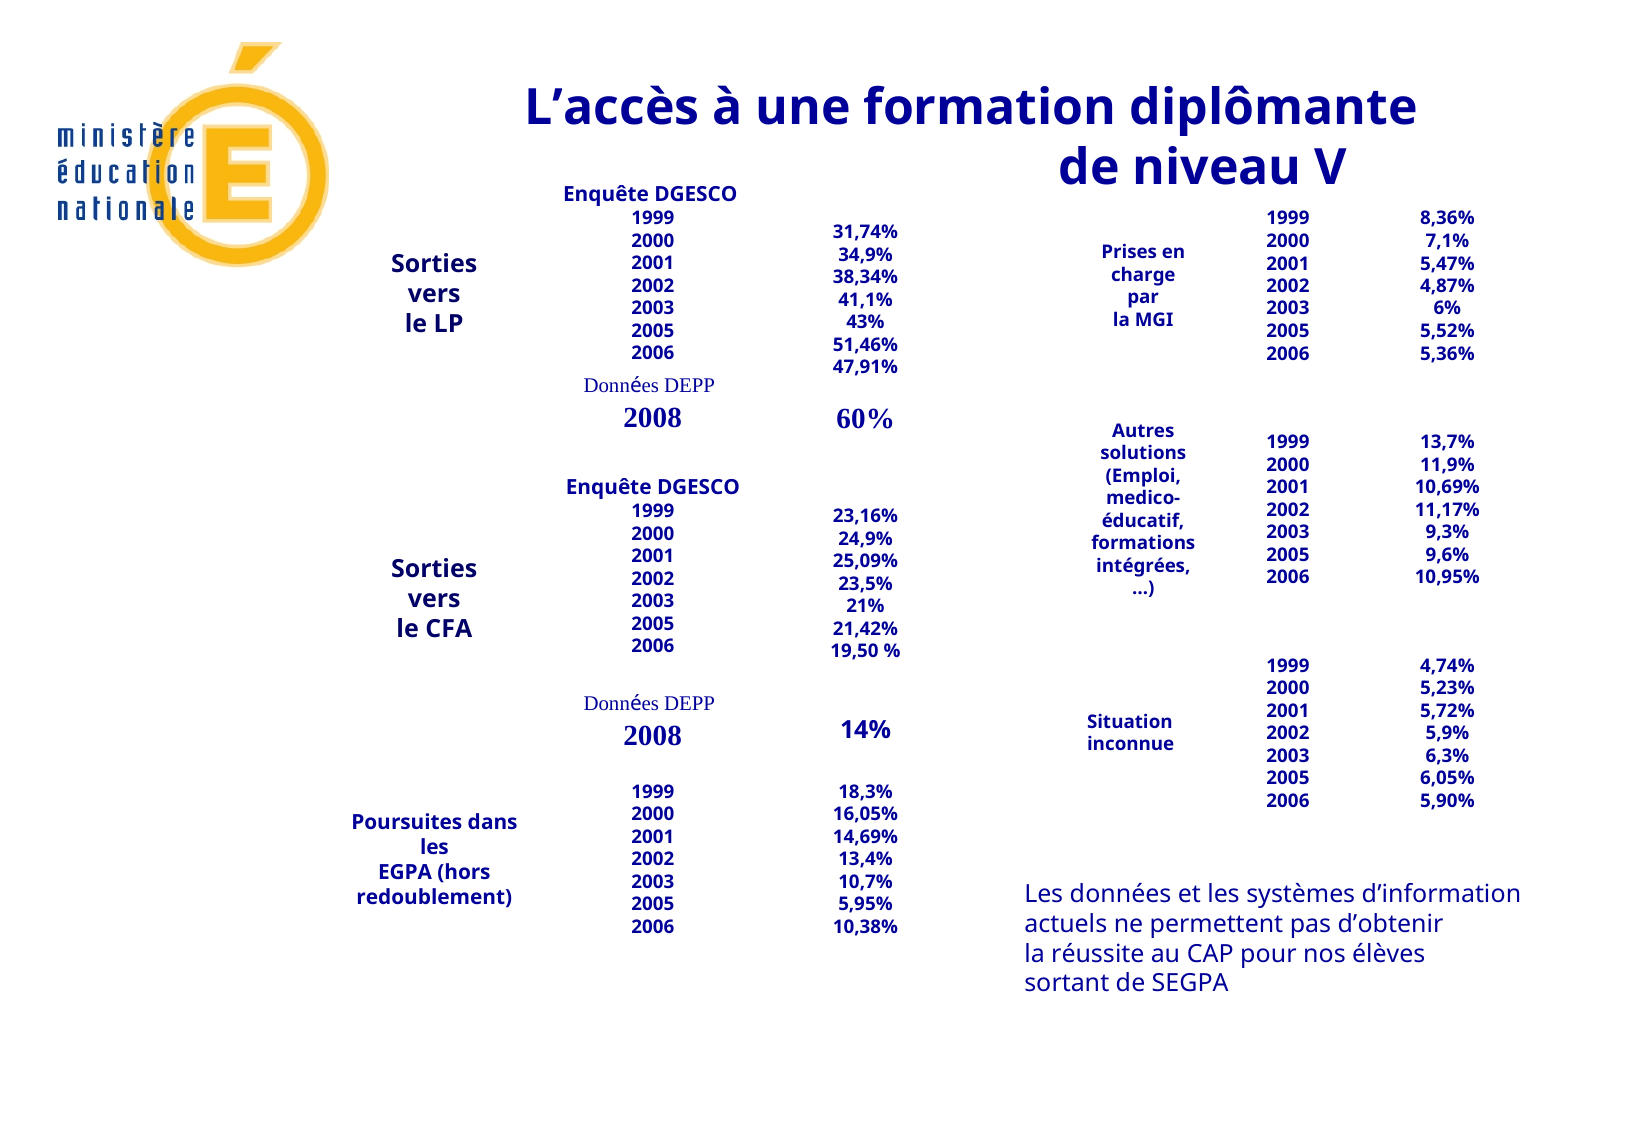

L’accès à une formation diplômante
			de niveau V
| Sorties vers le LP | Enquête DGESCO 1999 2000 2001 2002 2003 2005 2006 Données DEPP 2008 | 31,74% 34,9% 38,34% 41,1% 43% 51,46% 47,91% 60% |
| --- | --- | --- |
| Sorties vers le CFA | Enquête DGESCO 1999 2000 2001 2002 2003 2005 2006 Données DEPP 2008 | 23,16% 24,9% 25,09% 23,5% 21% 21,42% 19,50 % 14% |
| Poursuites dans les EGPA (hors redoublement) | 1999 2000 2001 2002 2003 2005 2006 | 18,3% 16,05% 14,69% 13,4% 10,7% 5,95% 10,38% |
| Prises en charge par la MGI | 1999 2000 2001 2002 2003 2005 2006 | 8,36% 7,1% 5,47% 4,87% 6% 5,52% 5,36% |
| --- | --- | --- |
| Autres solutions (Emploi, medico-éducatif, formations intégrées, …) | 1999 2000 2001 2002 2003 2005 2006 | 13,7% 11,9% 10,69% 11,17% 9,3% 9,6% 10,95% |
| Situation inconnue | 1999 2000 2001 2002 2003 2005 2006 | 4,74% 5,23% 5,72% 5,9% 6,3% 6,05% 5,90% |
Les données et les systèmes d’information
actuels ne permettent pas d’obtenir
la réussite au CAP pour nos élèves
sortant de SEGPA